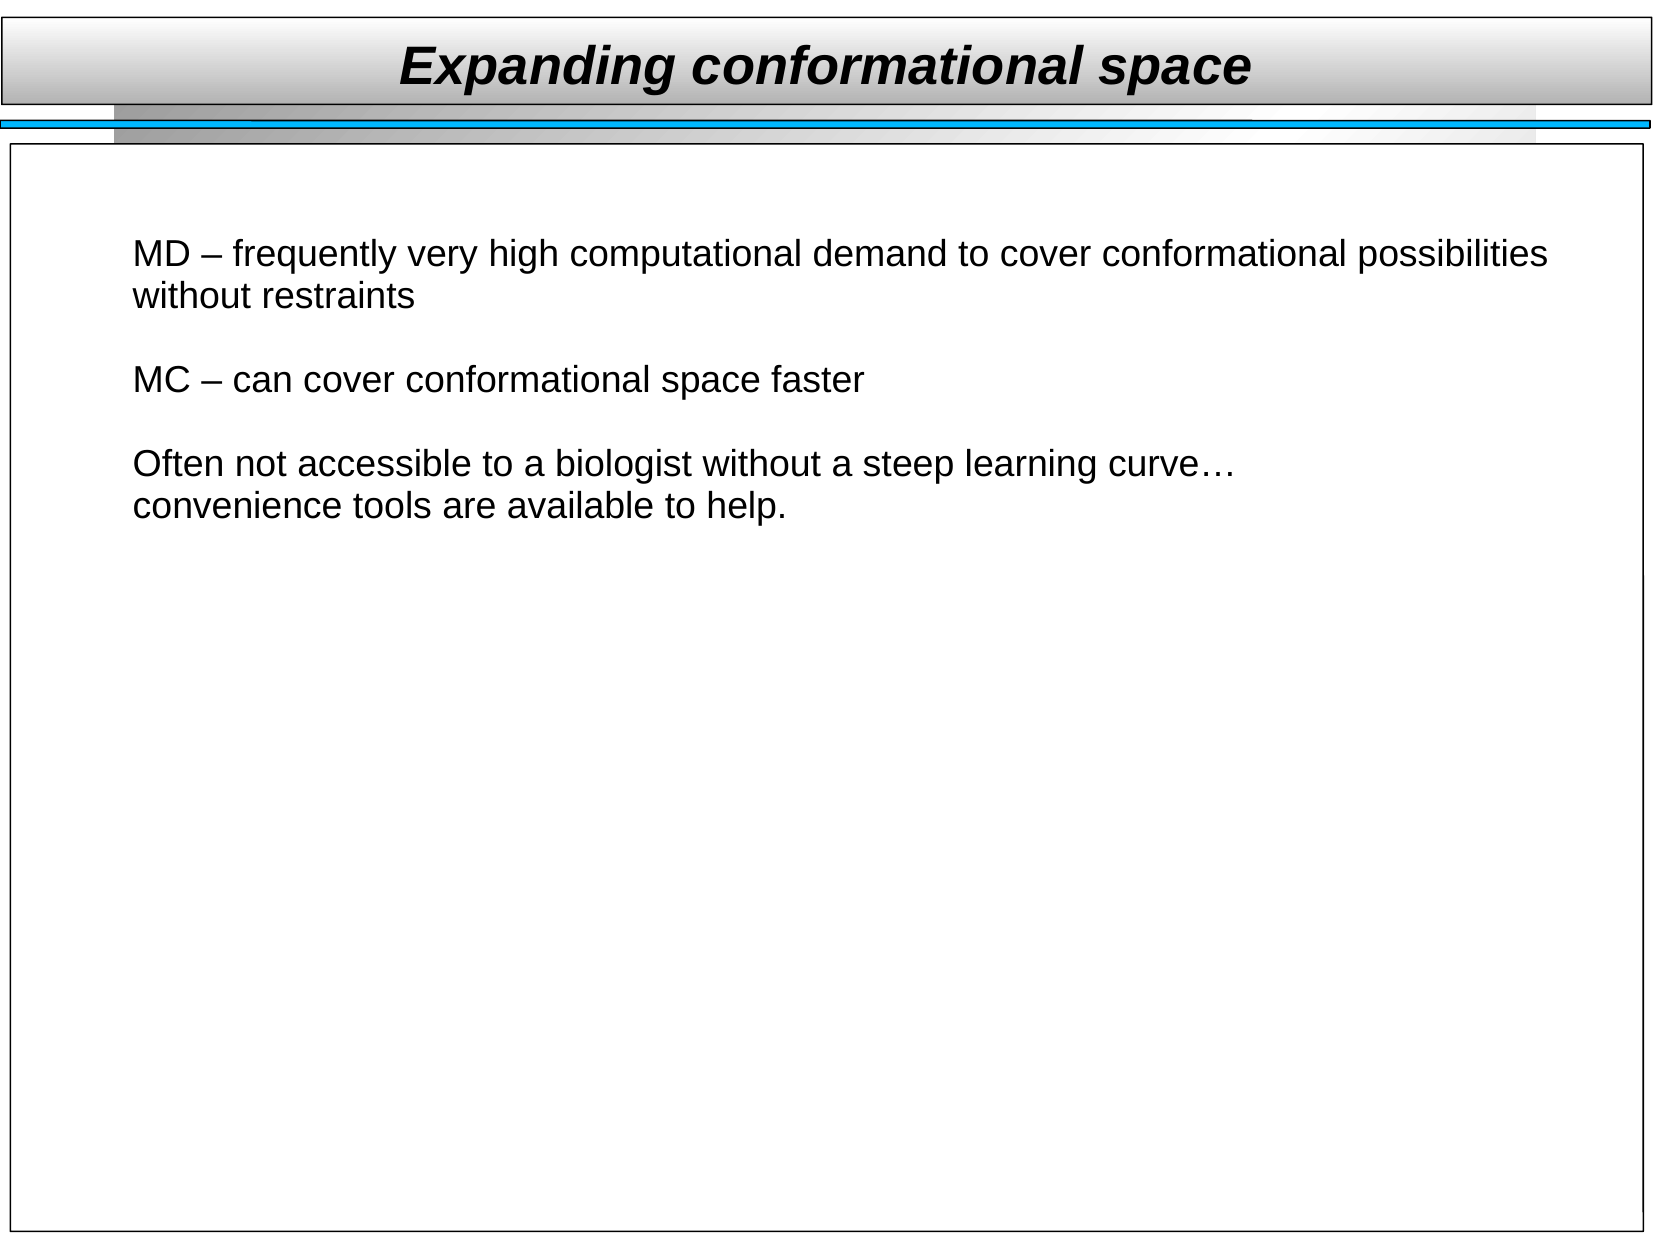

Expanding conformational space
MD – frequently very high computational demand to cover conformational possibilities without restraints
MC – can cover conformational space faster
Often not accessible to a biologist without a steep learning curve…
convenience tools are available to help.